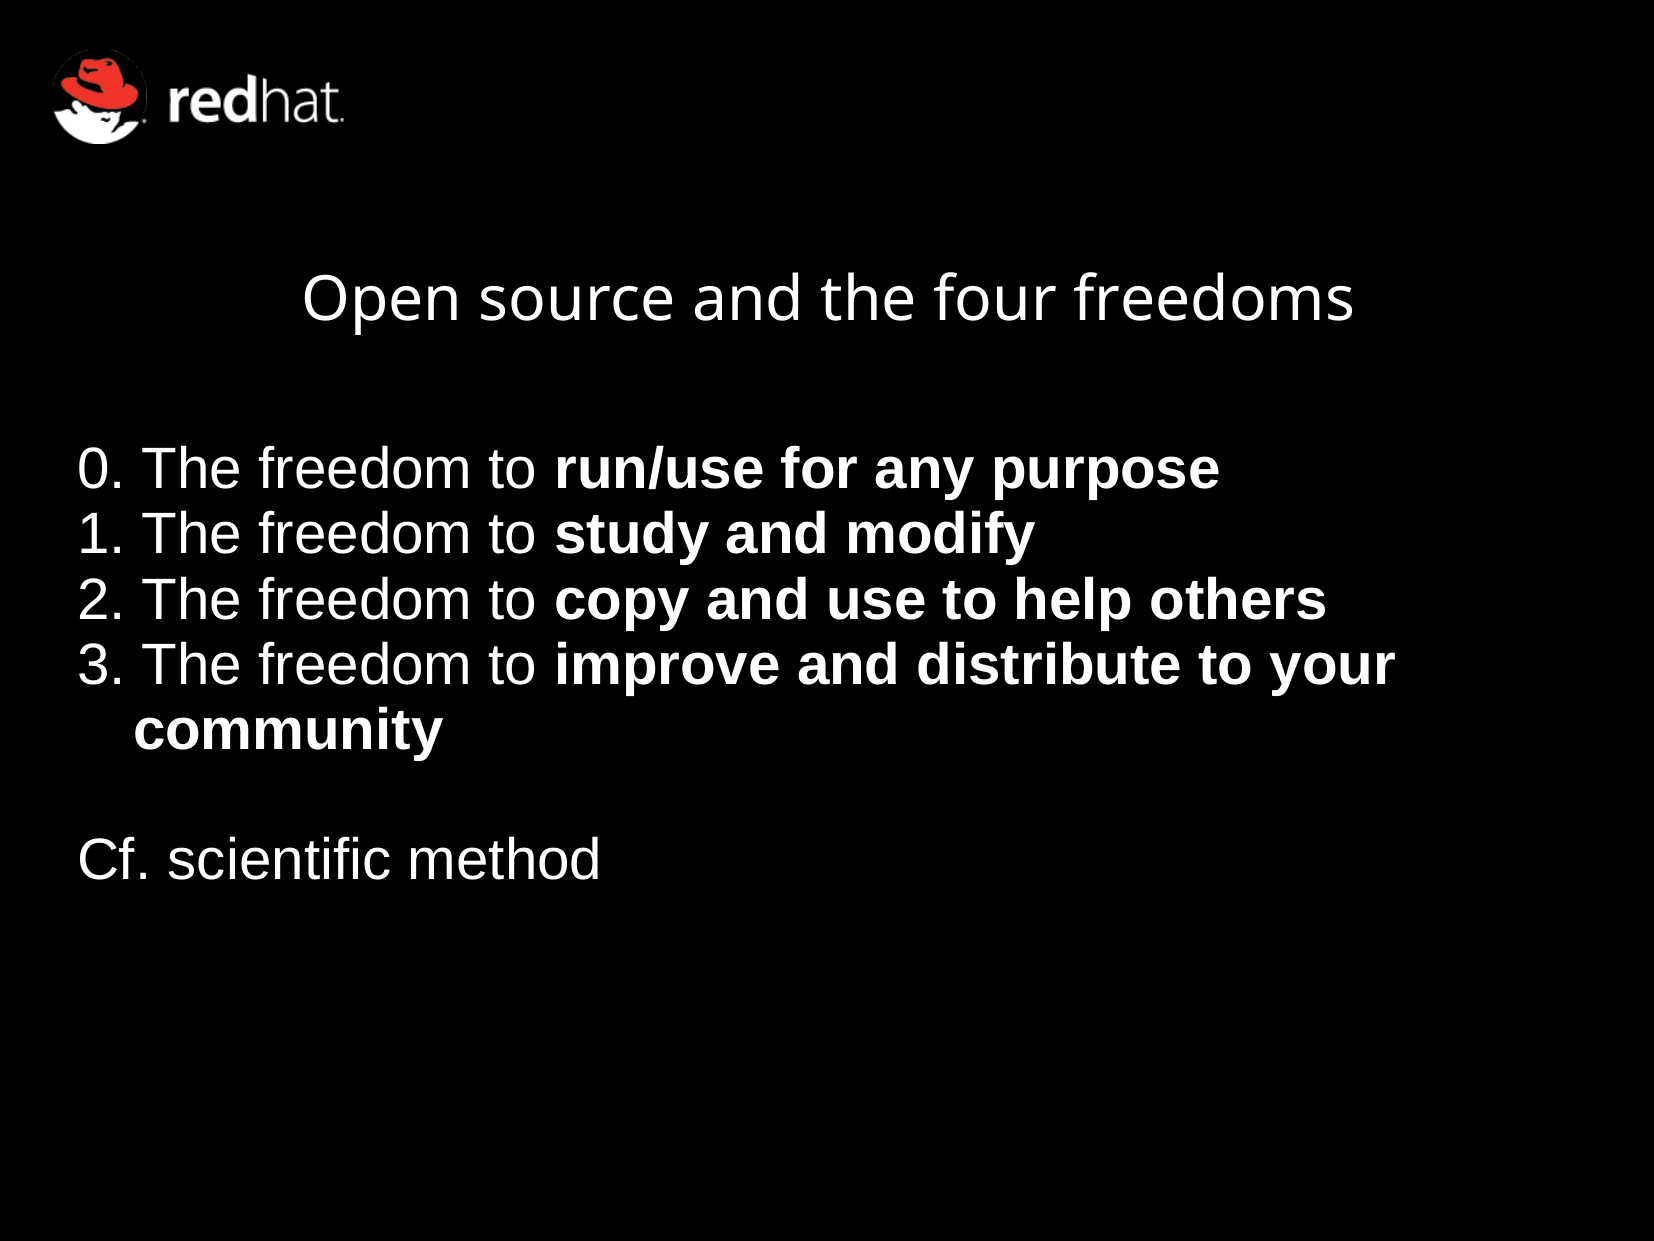

Open source and the four freedoms
# 0. The freedom to run/use for any purpose
1. The freedom to study and modify
2. The freedom to copy and use to help others
3. The freedom to improve and distribute to your community
Cf. scientific method